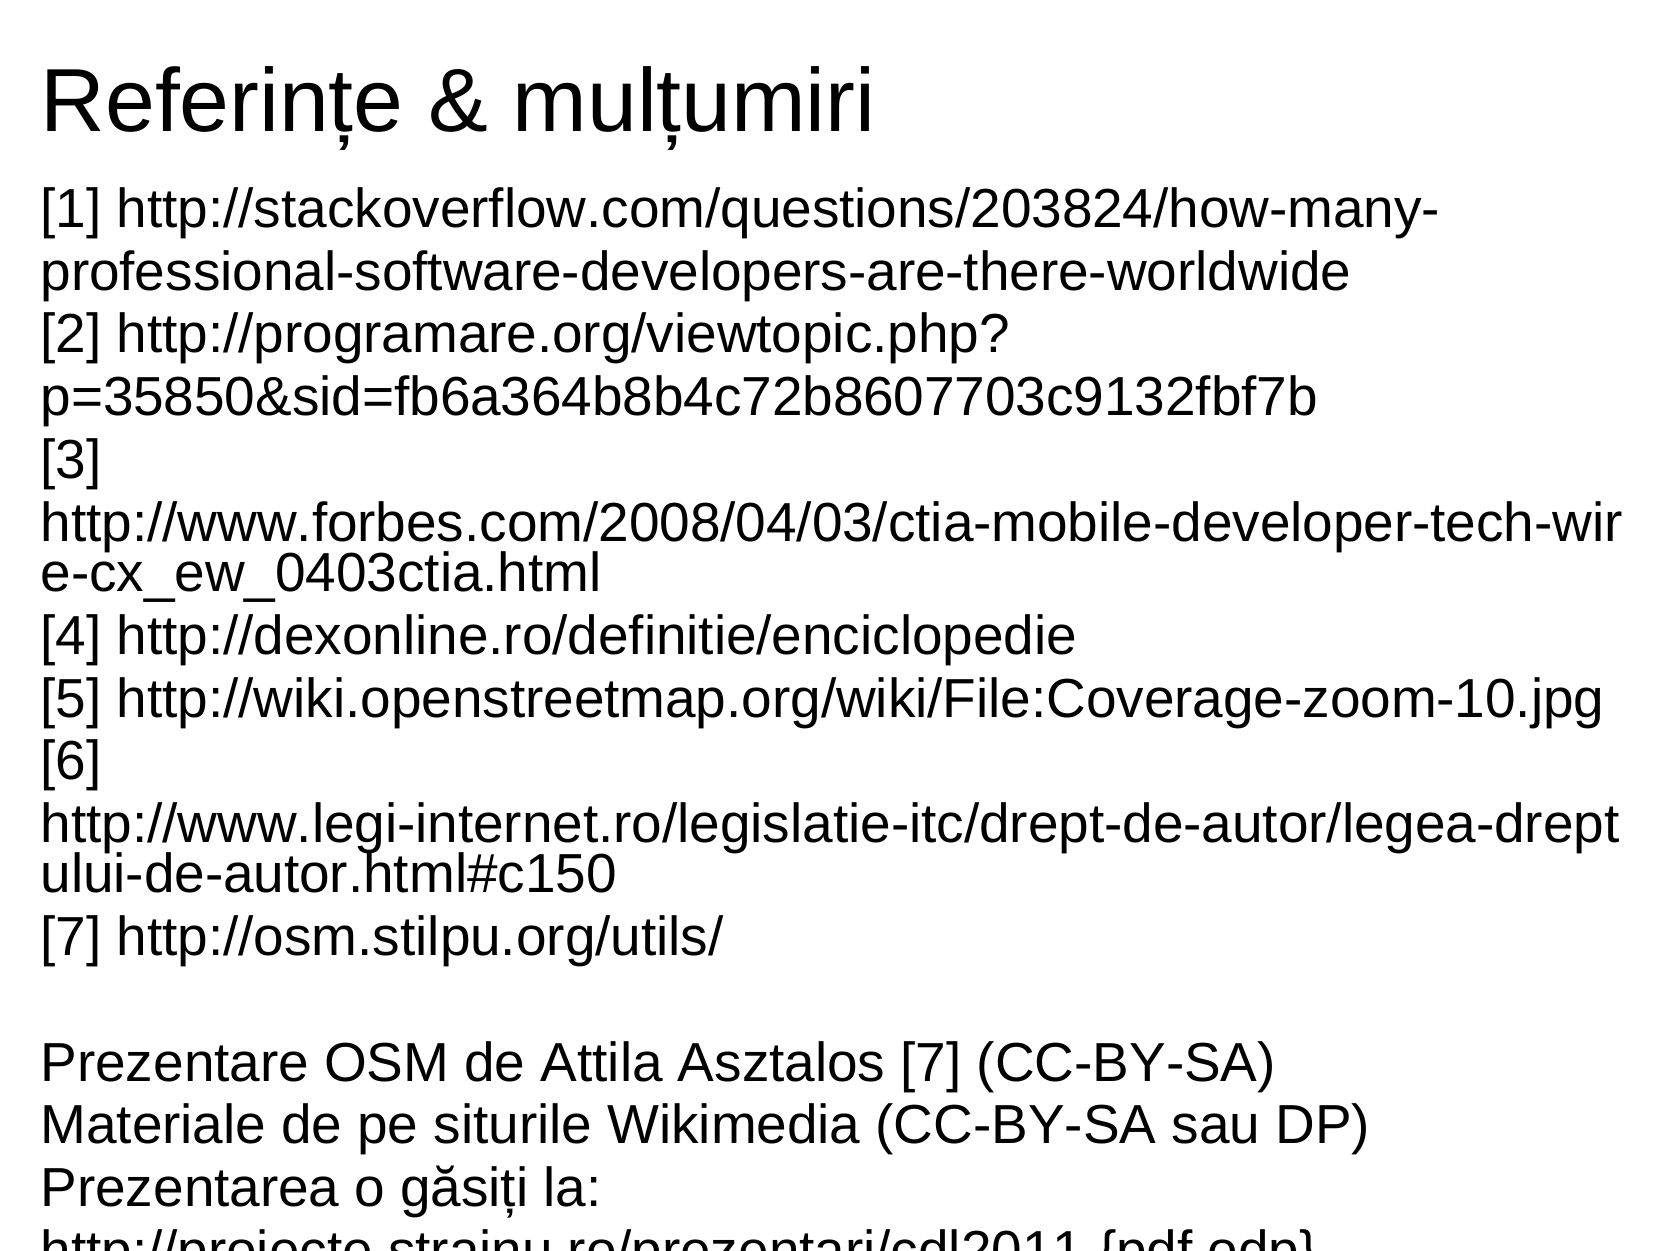

# Referințe & mulțumiri
[1] http://stackoverflow.com/questions/203824/how-many-professional-software-developers-are-there-worldwide
[2] http://programare.org/viewtopic.php?p=35850&sid=fb6a364b8b4c72b8607703c9132fbf7b
[3] http://www.forbes.com/2008/04/03/ctia-mobile-developer-tech-wire-cx_ew_0403ctia.html
[4] http://dexonline.ro/definitie/enciclopedie
[5] http://wiki.openstreetmap.org/wiki/File:Coverage-zoom-10.jpg
[6] http://www.legi-internet.ro/legislatie-itc/drept-de-autor/legea-dreptului-de-autor.html#c150
[7] http://osm.stilpu.org/utils/
Prezentare OSM de Attila Asztalos [7] (CC-BY-SA)
Materiale de pe siturile Wikimedia (CC-BY-SA sau DP)
Prezentarea o găsiți la: http://proiecte.strainu.ro/prezentari/cdl2011.{pdf,odp}